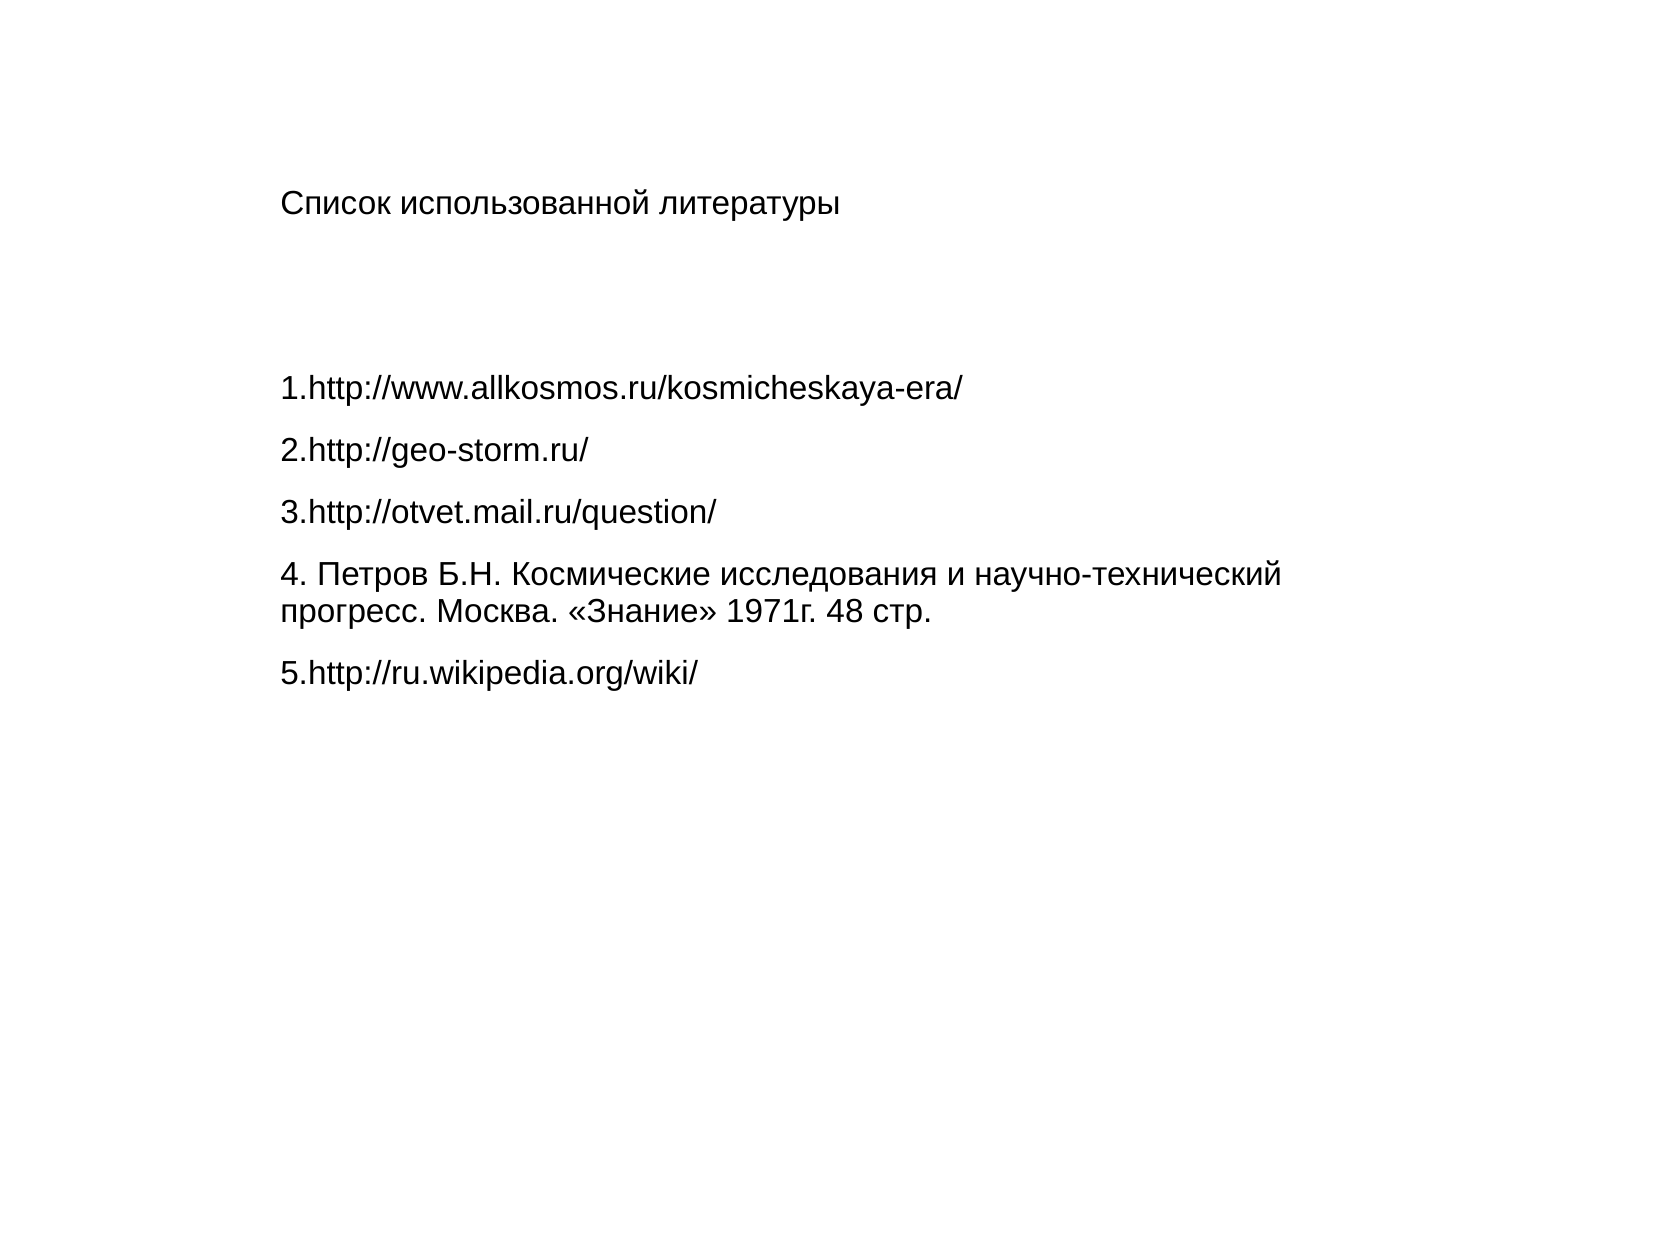

Список использованной литературы
1.http://www.allkosmos.ru/kosmicheskaya-era/
2.http://geo-storm.ru/
3.http://otvet.mail.ru/question/
4. Петров Б.Н. Космические исследования и научно-технический прогресс. Москва. «Знание» 1971г. 48 стр.
5.http://ru.wikipedia.org/wiki/